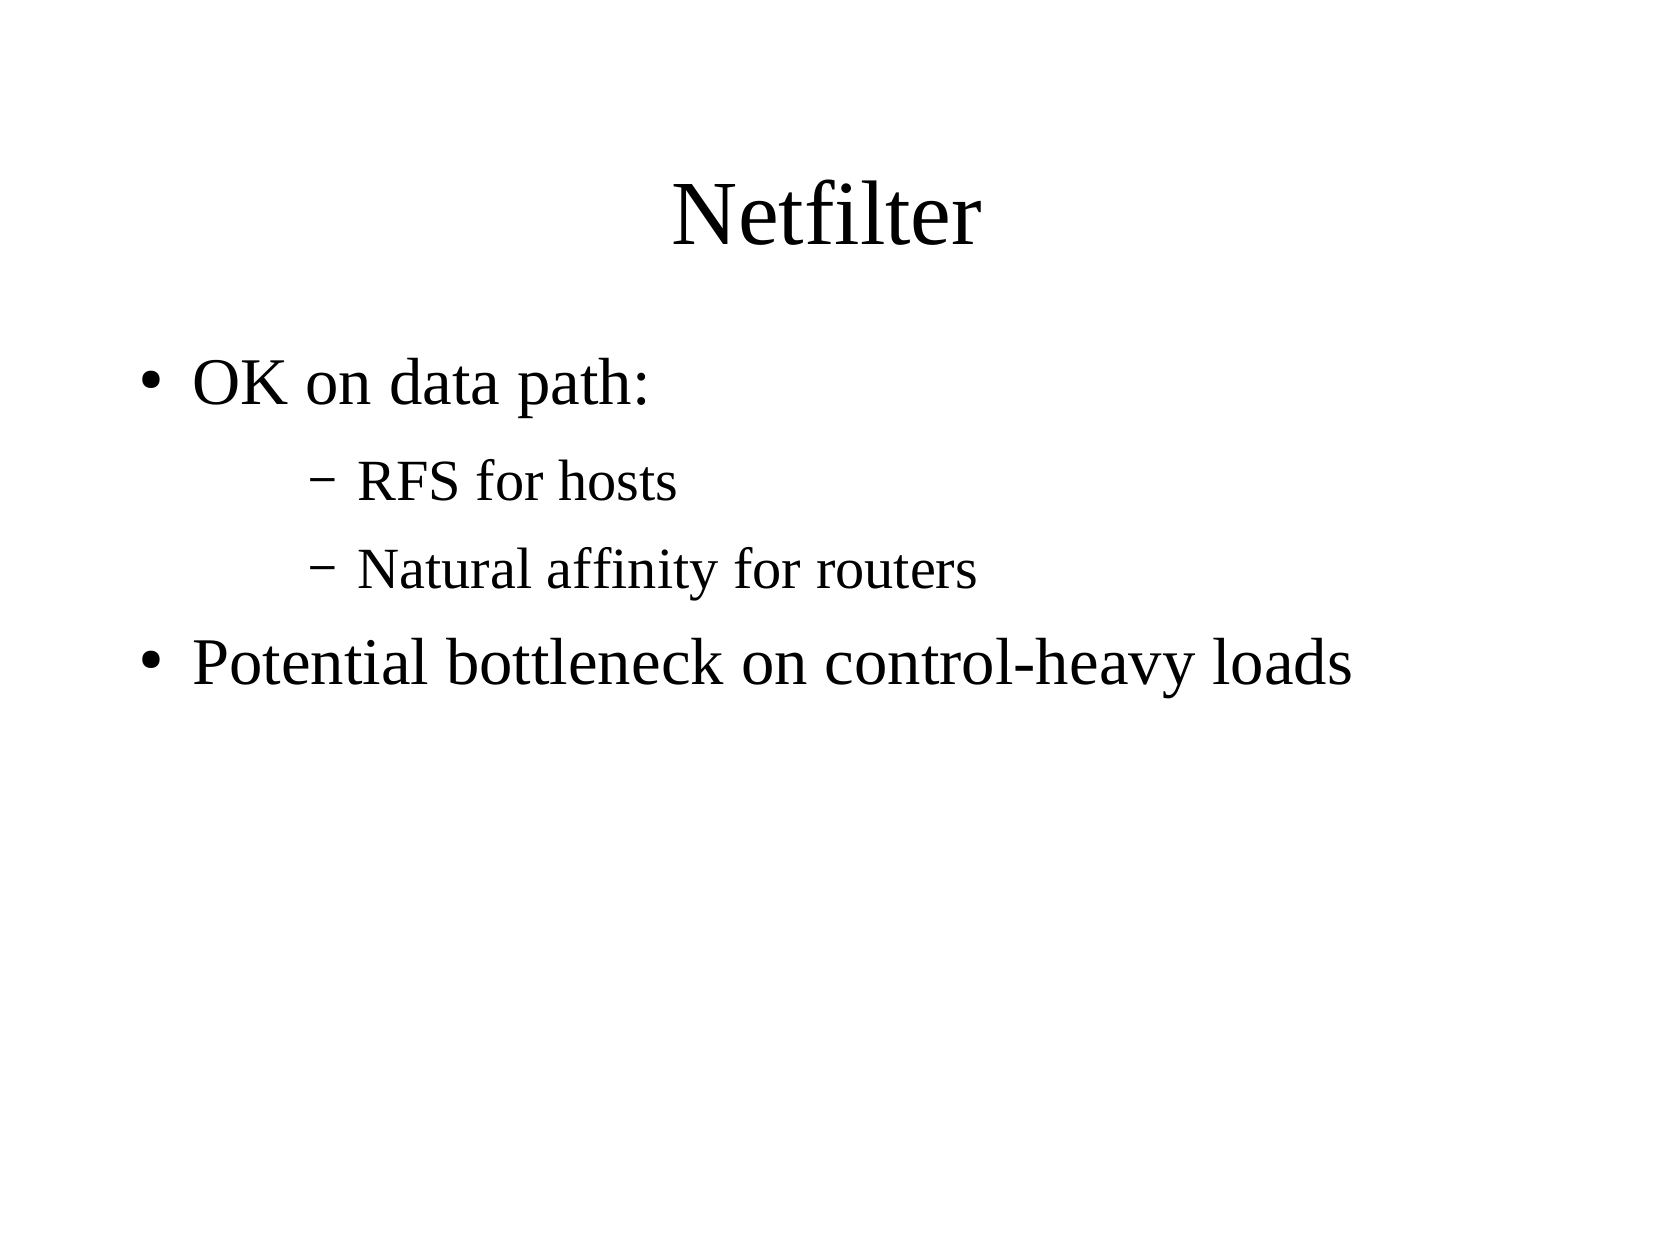

# Netfilter
OK on data path:
RFS for hosts
Natural affinity for routers
Potential bottleneck on control-heavy loads